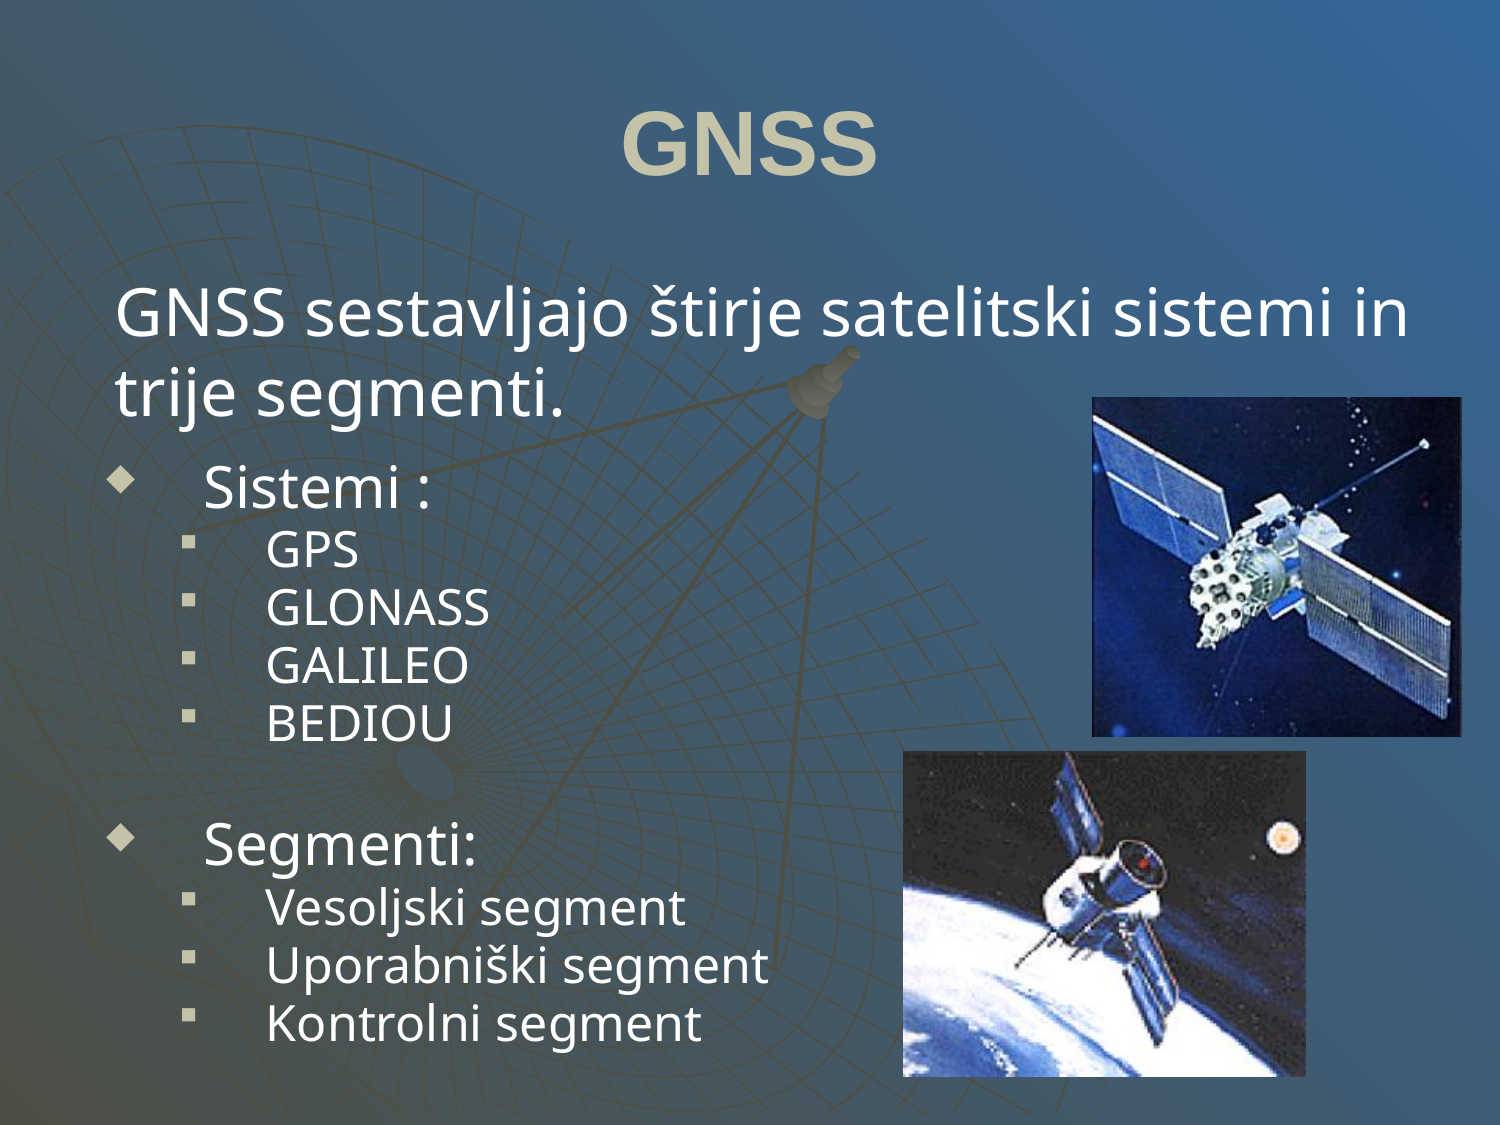

# GNSS
	GNSS sestavljajo štirje satelitski sistemi in trije segmenti.
Sistemi :
GPS
GLONASS
GALILEO
BEDIOU
Segmenti:
Vesoljski segment
Uporabniški segment
Kontrolni segment